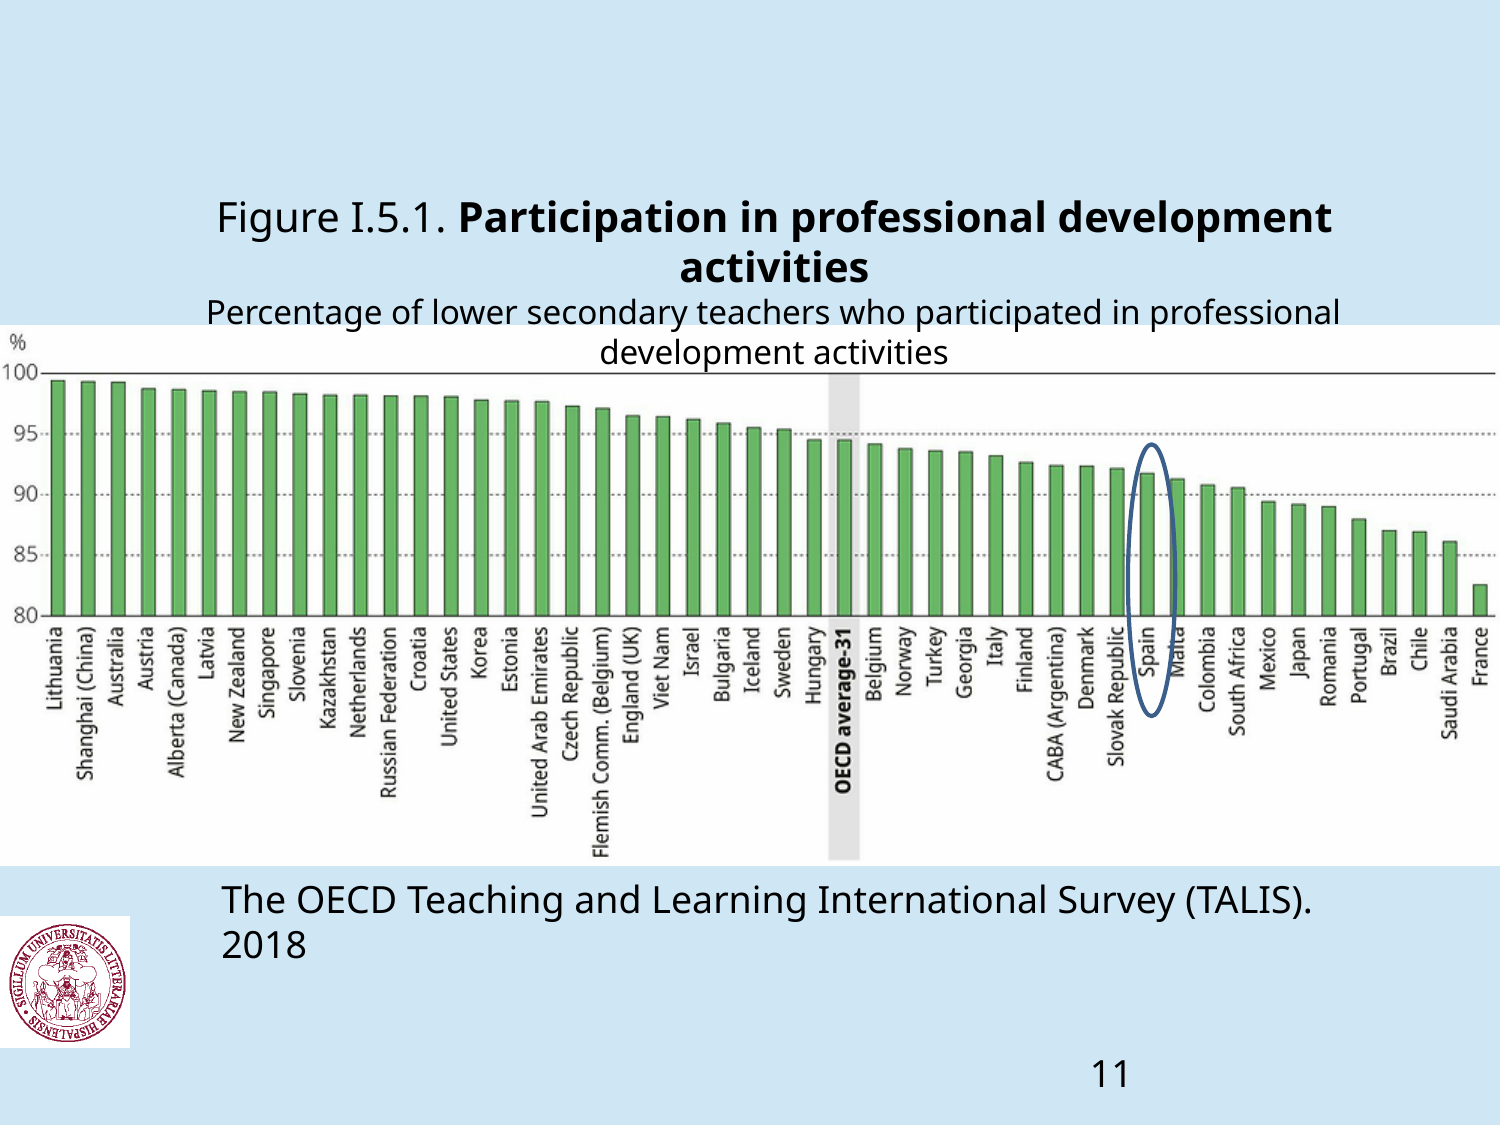

Figure I.5.1. Participation in professional development activities
Percentage of lower secondary teachers who participated in professional development activities
The OECD Teaching and Learning International Survey (TALIS). 2018